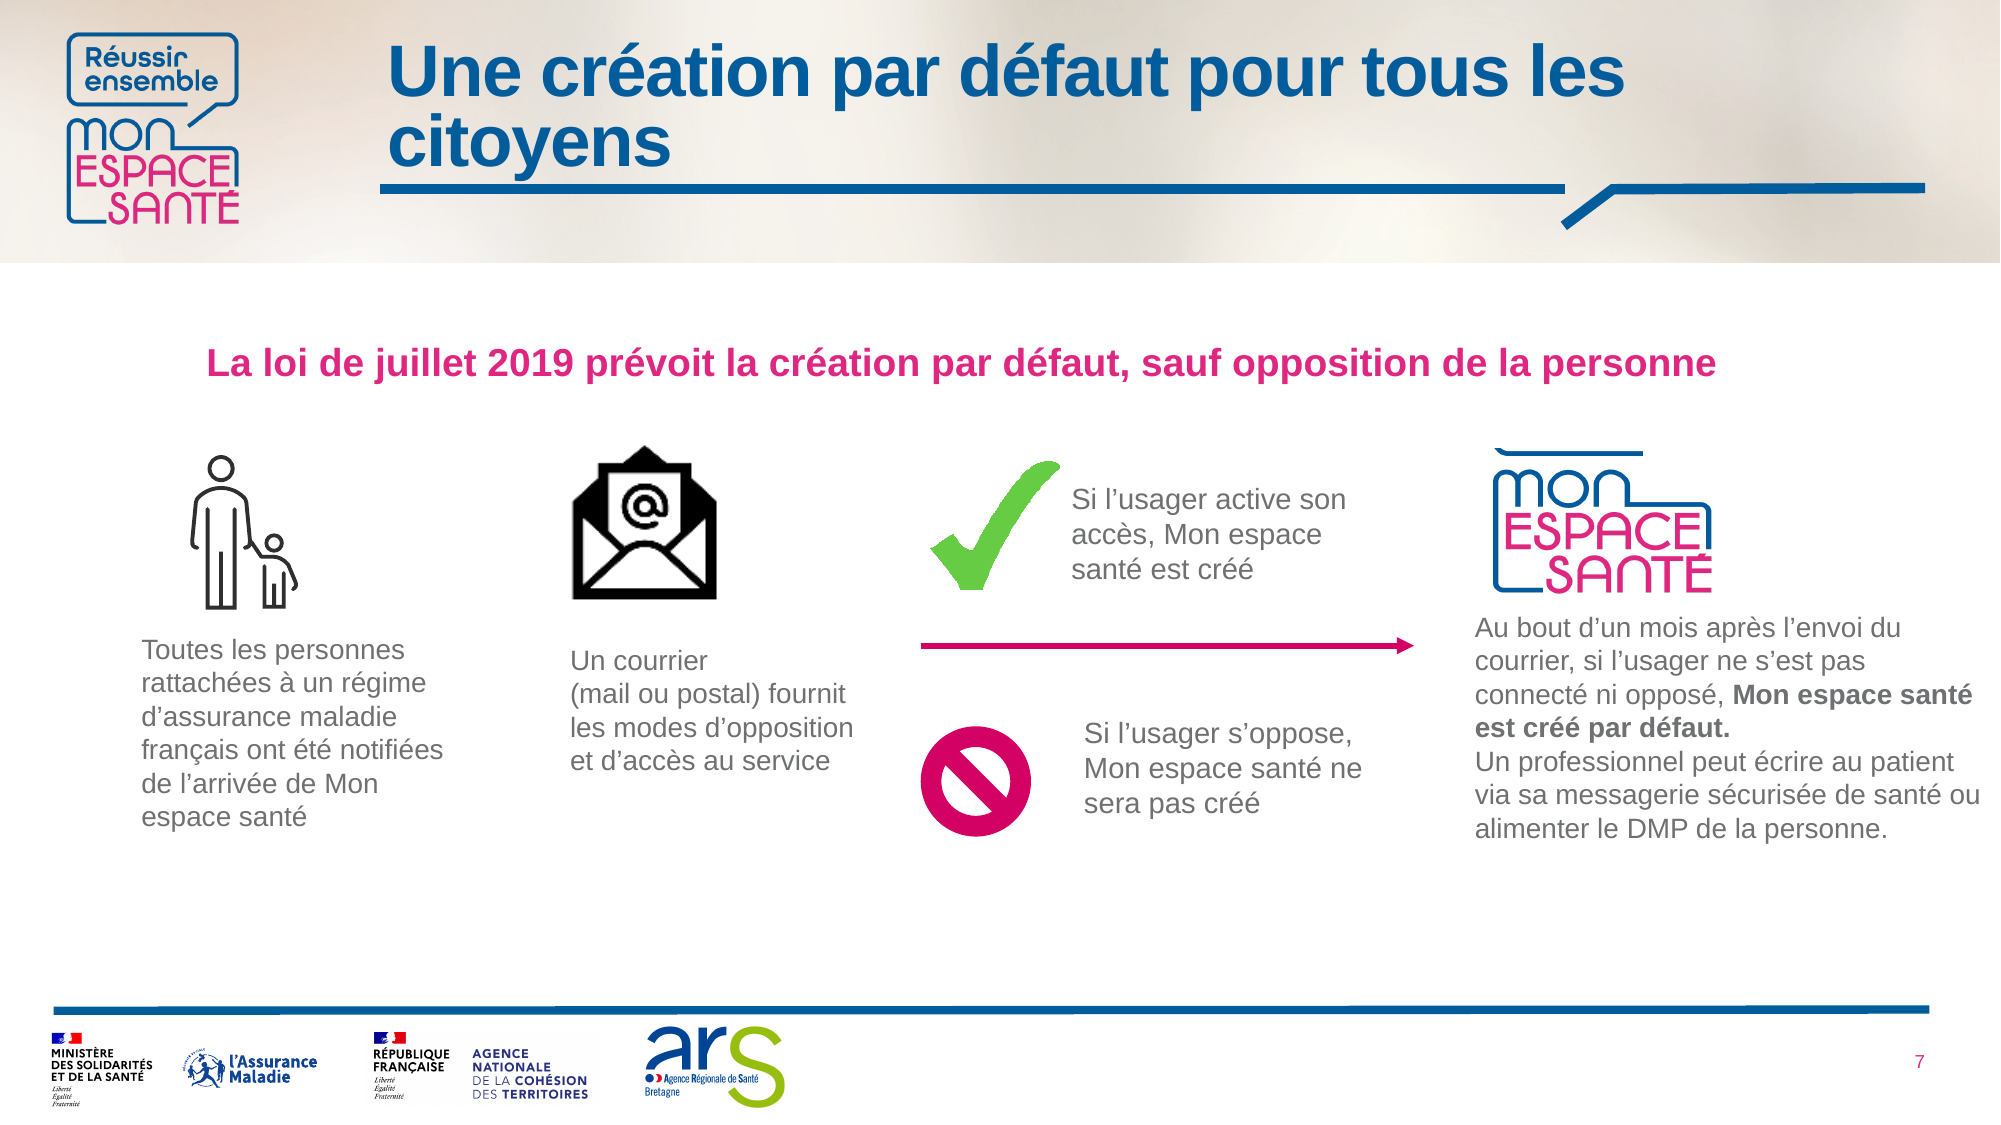

# Une création par défaut pour tous les citoyens
La loi de juillet 2019 prévoit la création par défaut, sauf opposition de la personne
Au bout d’un mois après l’envoi du courrier, si l’usager ne s’est pas connecté ni opposé, Mon espace santé est créé par défaut.
Un professionnel peut écrire au patient via sa messagerie sécurisée de santé ou alimenter le DMP de la personne.
Toutes les personnes rattachées à un régime d’assurance maladie français ont été notifiées de l’arrivée de Mon espace santé
Un courrier
(mail ou postal) fournit les modes d’opposition et d’accès au service
Si l’usager active son accès, Mon espace santé est créé
Si l’usager s’oppose,
Mon espace santé ne sera pas créé
7